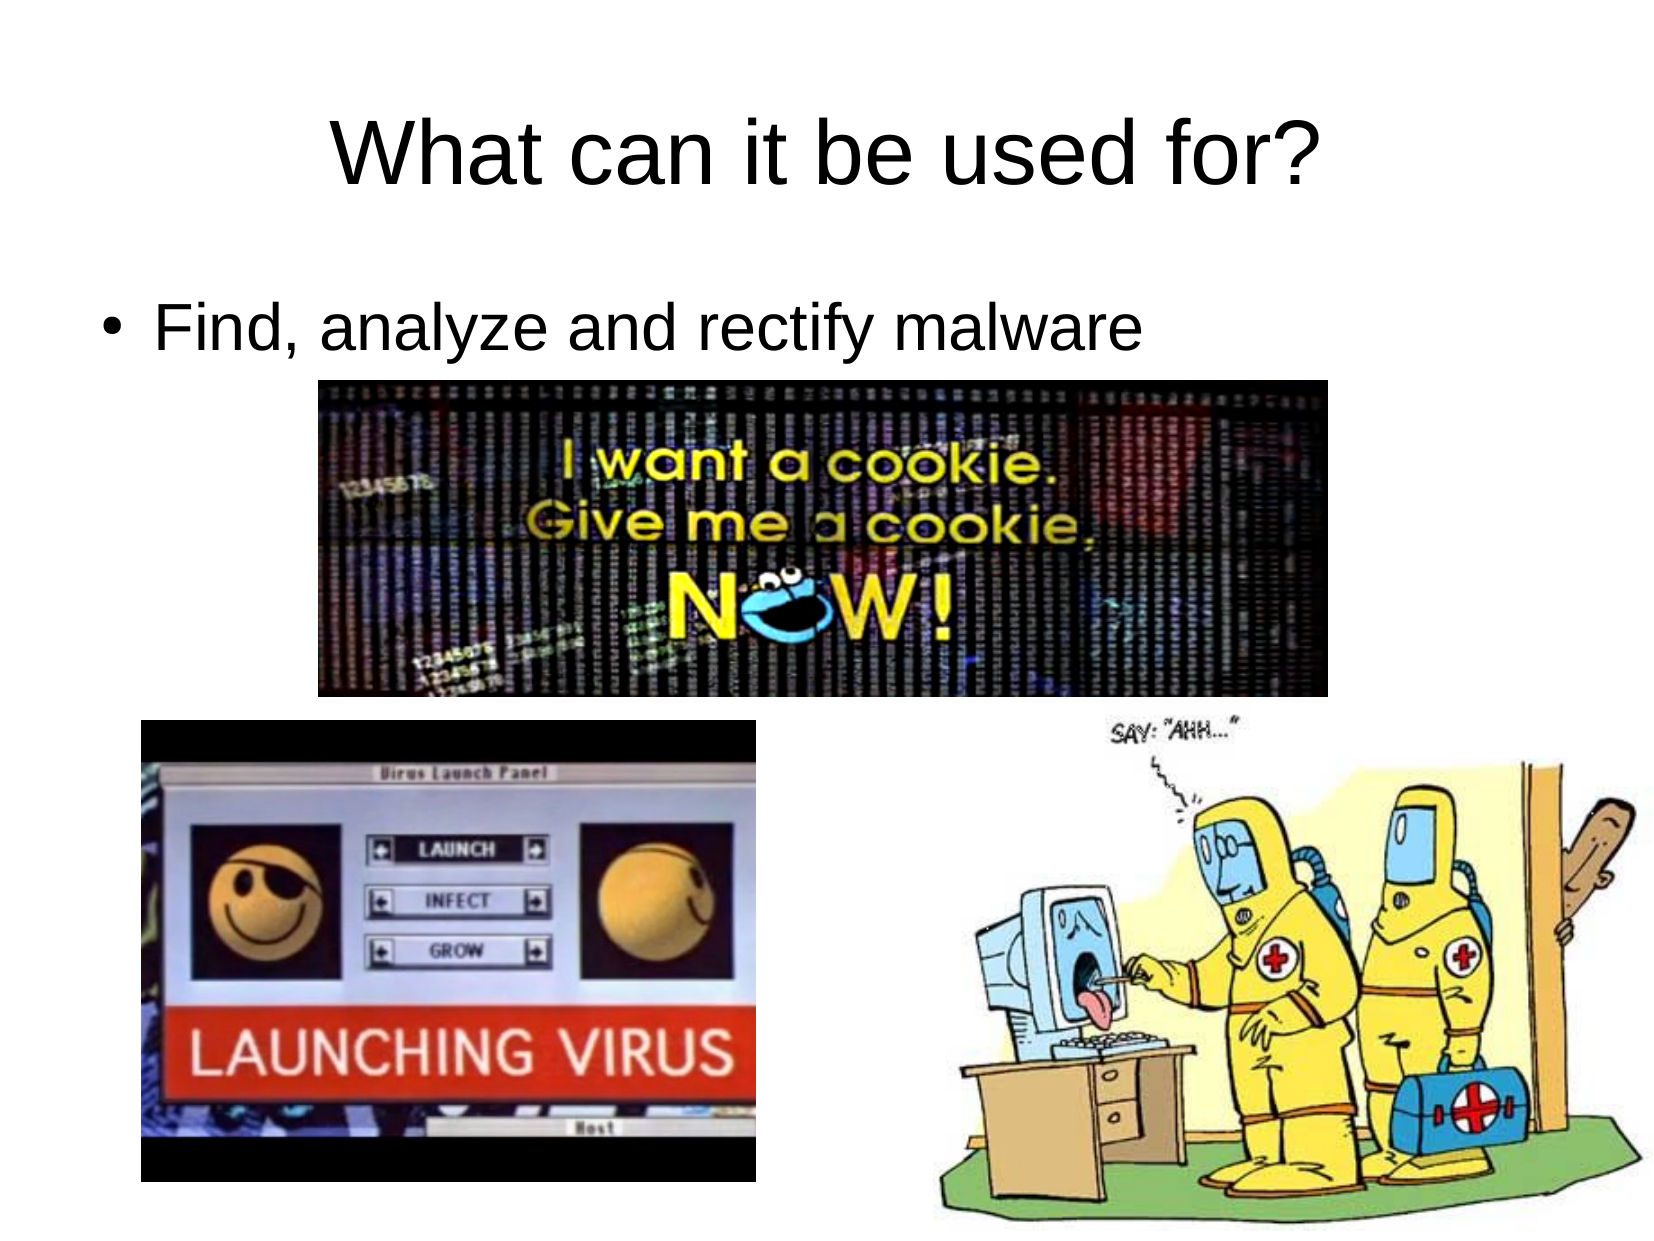

# What can it be used for?
Find, analyze and rectify malware